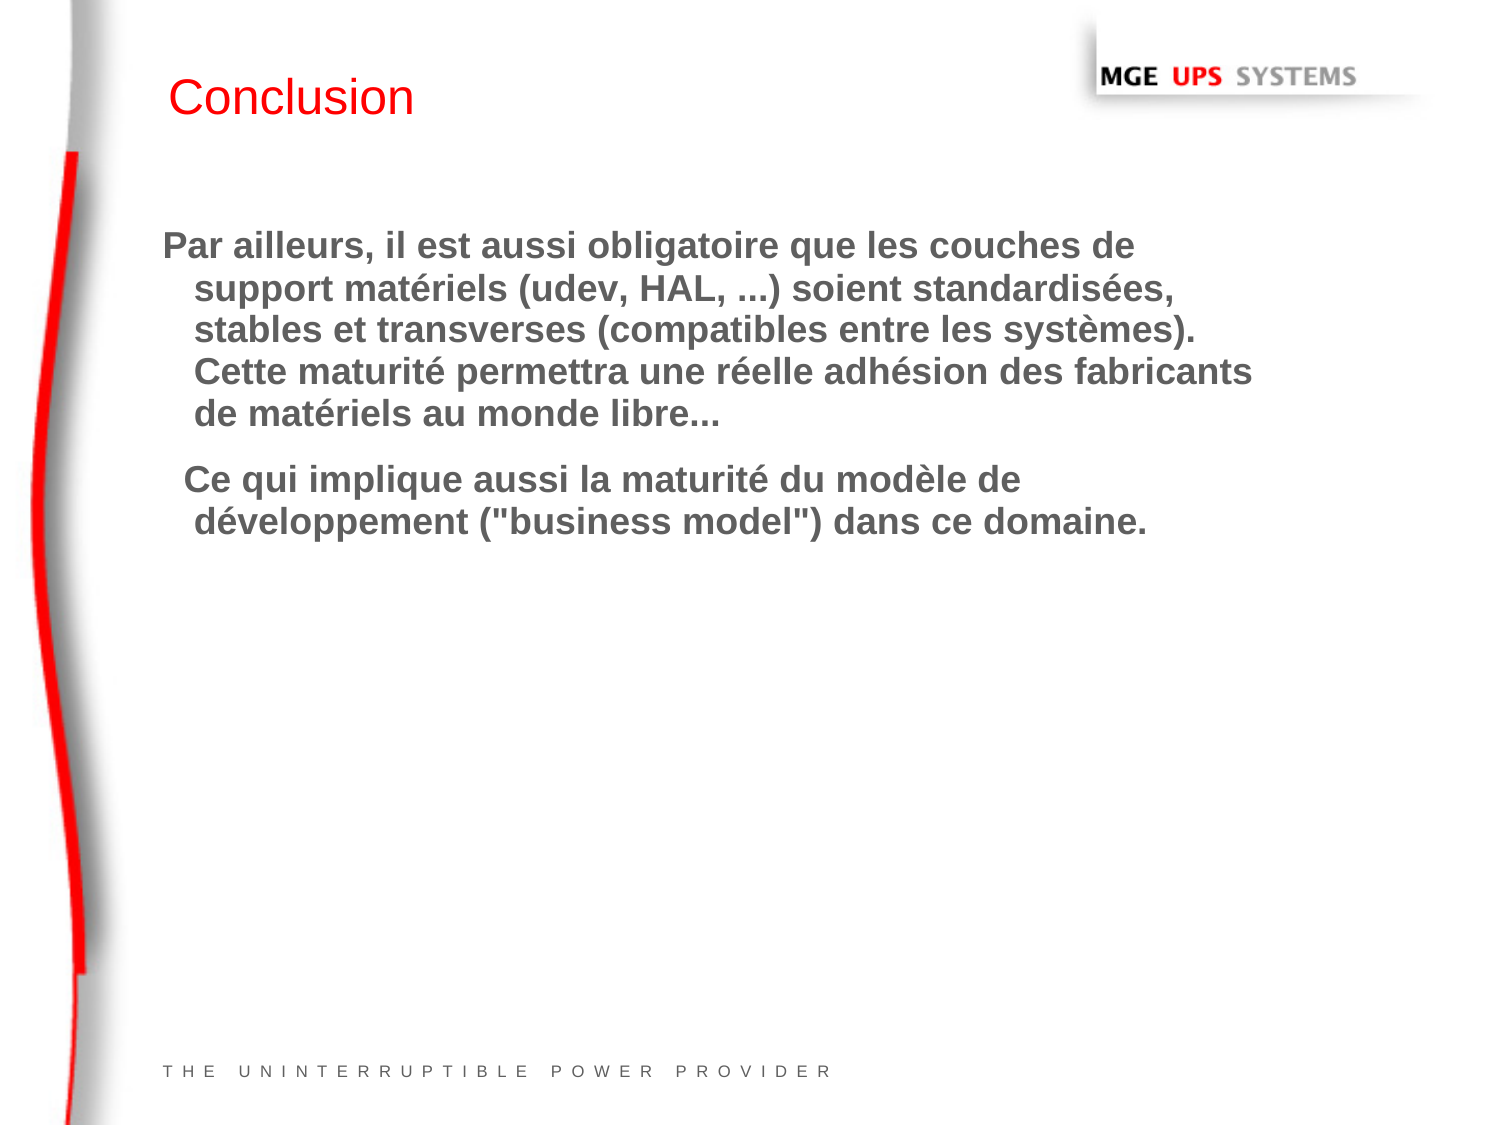

# Conclusion
Par ailleurs, il est aussi obligatoire que les couches de support matériels (udev, HAL, ...) soient standardisées, stables et transverses (compatibles entre les systèmes). Cette maturité permettra une réelle adhésion des fabricants de matériels au monde libre...
 Ce qui implique aussi la maturité du modèle de développement ("business model") dans ce domaine.